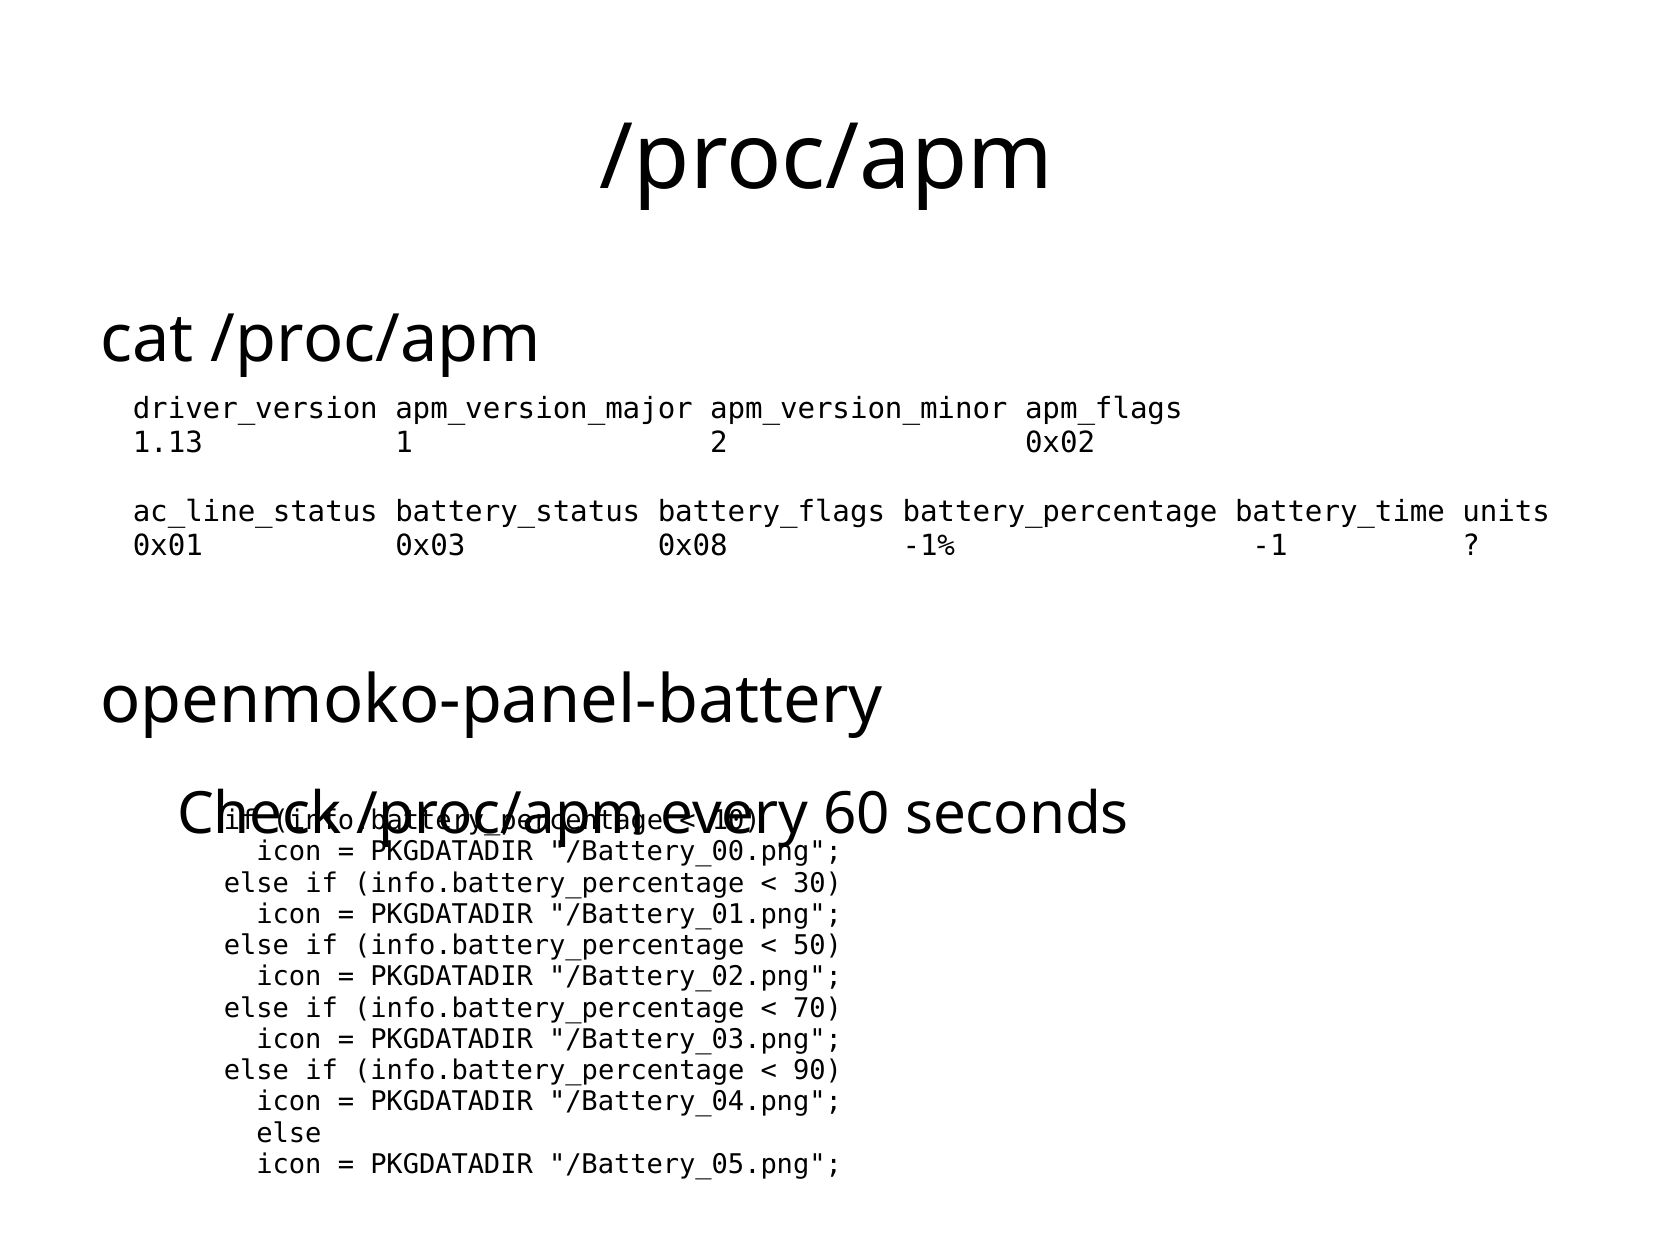

# /proc/apm
cat /proc/apm
openmoko-panel-battery
Check /proc/apm every 60 seconds
driver_version apm_version_major apm_version_minor apm_flags
1.13 1 2 0x02
ac_line_status battery_status battery_flags battery_percentage battery_time units
0x01 0x03 0x08 -1% -1 ?
if (info.battery_percentage < 10)
 icon = PKGDATADIR "/Battery_00.png";
else if (info.battery_percentage < 30)
 icon = PKGDATADIR "/Battery_01.png";
else if (info.battery_percentage < 50)
 icon = PKGDATADIR "/Battery_02.png";
else if (info.battery_percentage < 70)
 icon = PKGDATADIR "/Battery_03.png";
else if (info.battery_percentage < 90)
 icon = PKGDATADIR "/Battery_04.png";
 else
 icon = PKGDATADIR "/Battery_05.png";